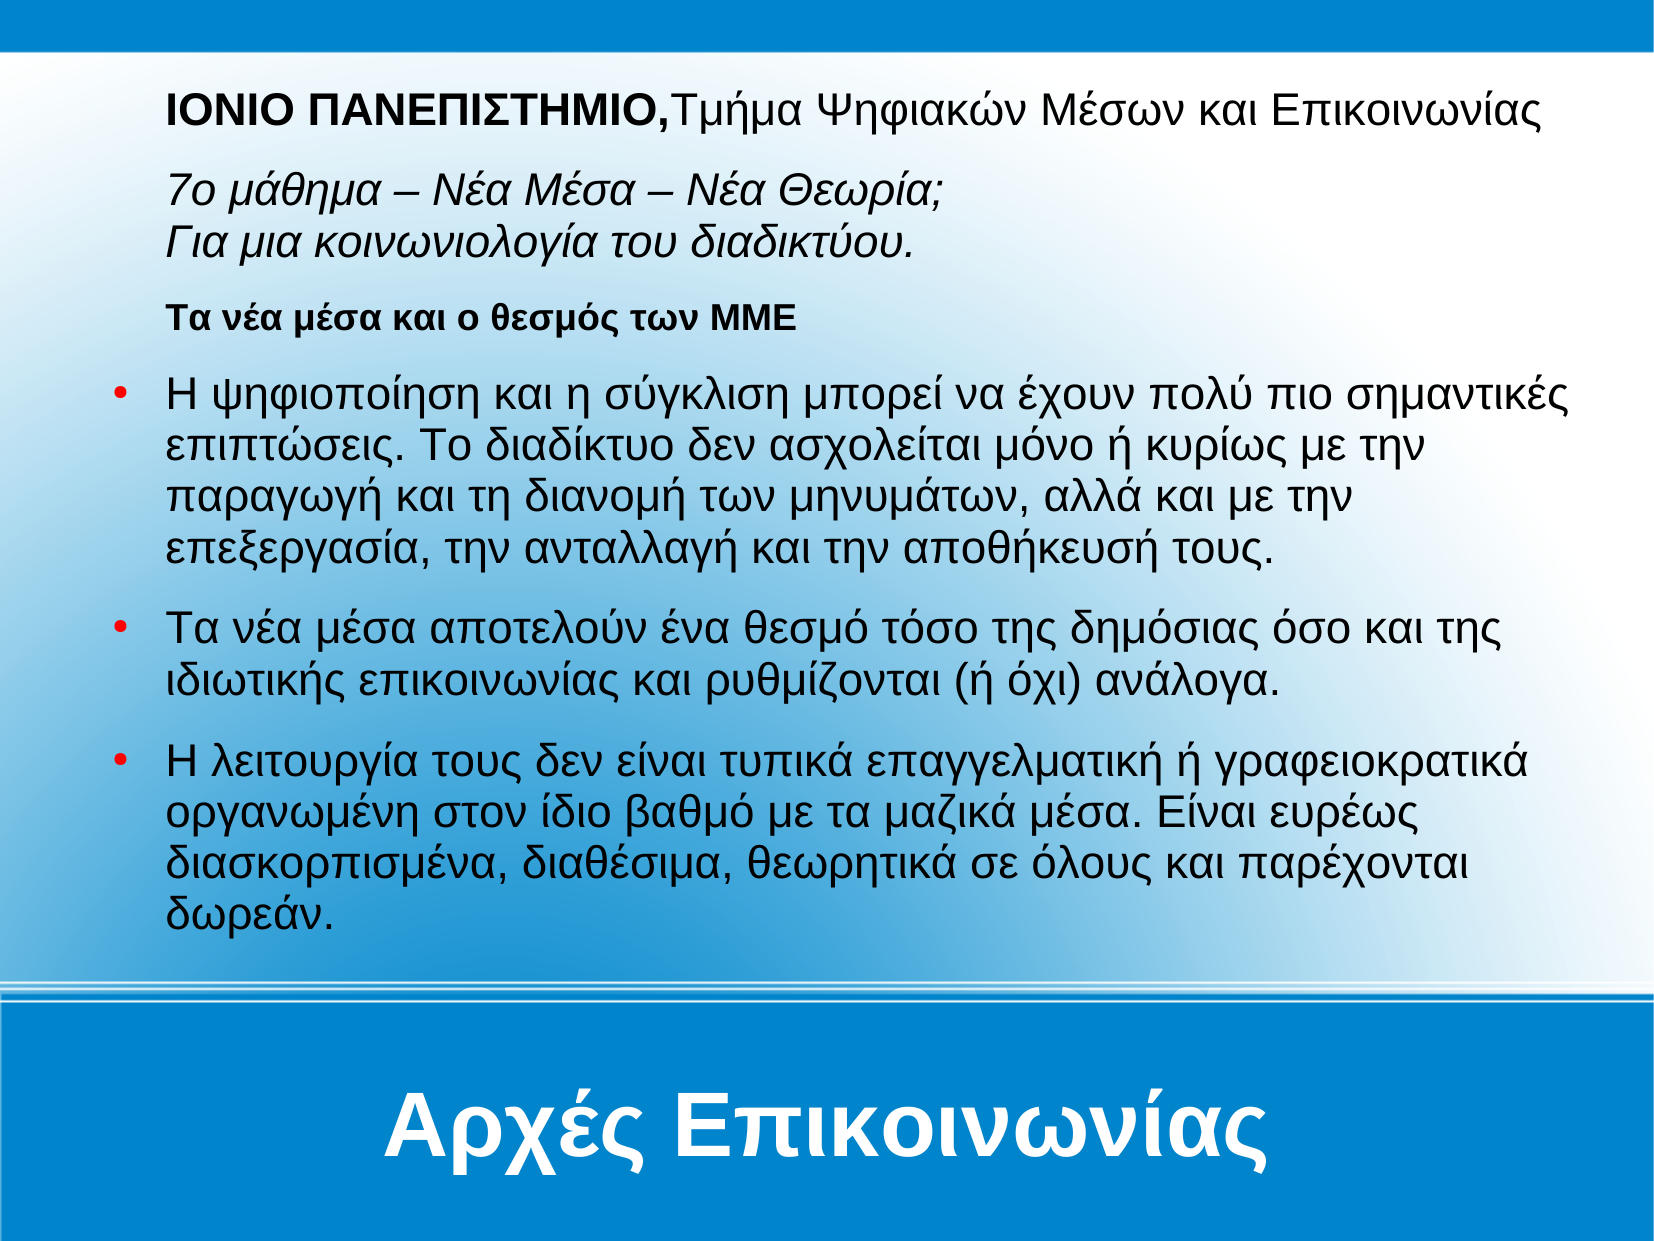

ΙΟΝΙΟ ΠΑΝΕΠΙΣΤΗΜΙΟ,Τμήμα Ψηφιακών Μέσων και Επικοινωνίας
7ο μάθημα – Νέα Μέσα – Νέα Θεωρία;
Για μια κοινωνιολογία του διαδικτύου.
Τα νέα μέσα και ο θεσμός των ΜΜΕ
Η ψηφιοποίηση και η σύγκλιση μπορεί να έχουν πολύ πιο σημαντικές επιπτώσεις. Το διαδίκτυο δεν ασχολείται μόνο ή κυρίως με την παραγωγή και τη διανομή των μηνυμάτων, αλλά και με την επεξεργασία, την ανταλλαγή και την αποθήκευσή τους.
Τα νέα μέσα αποτελούν ένα θεσμό τόσο της δημόσιας όσο και της ιδιωτικής επικοινωνίας και ρυθμίζονται (ή όχι) ανάλογα.
Η λειτουργία τους δεν είναι τυπικά επαγγελματική ή γραφειοκρατικά οργανωμένη στον ίδιο βαθμό με τα μαζικά μέσα. Είναι ευρέως διασκορπισμένα, διαθέσιμα, θεωρητικά σε όλους και παρέχονται δωρεάν.
# Αρχές Επικοινωνίας